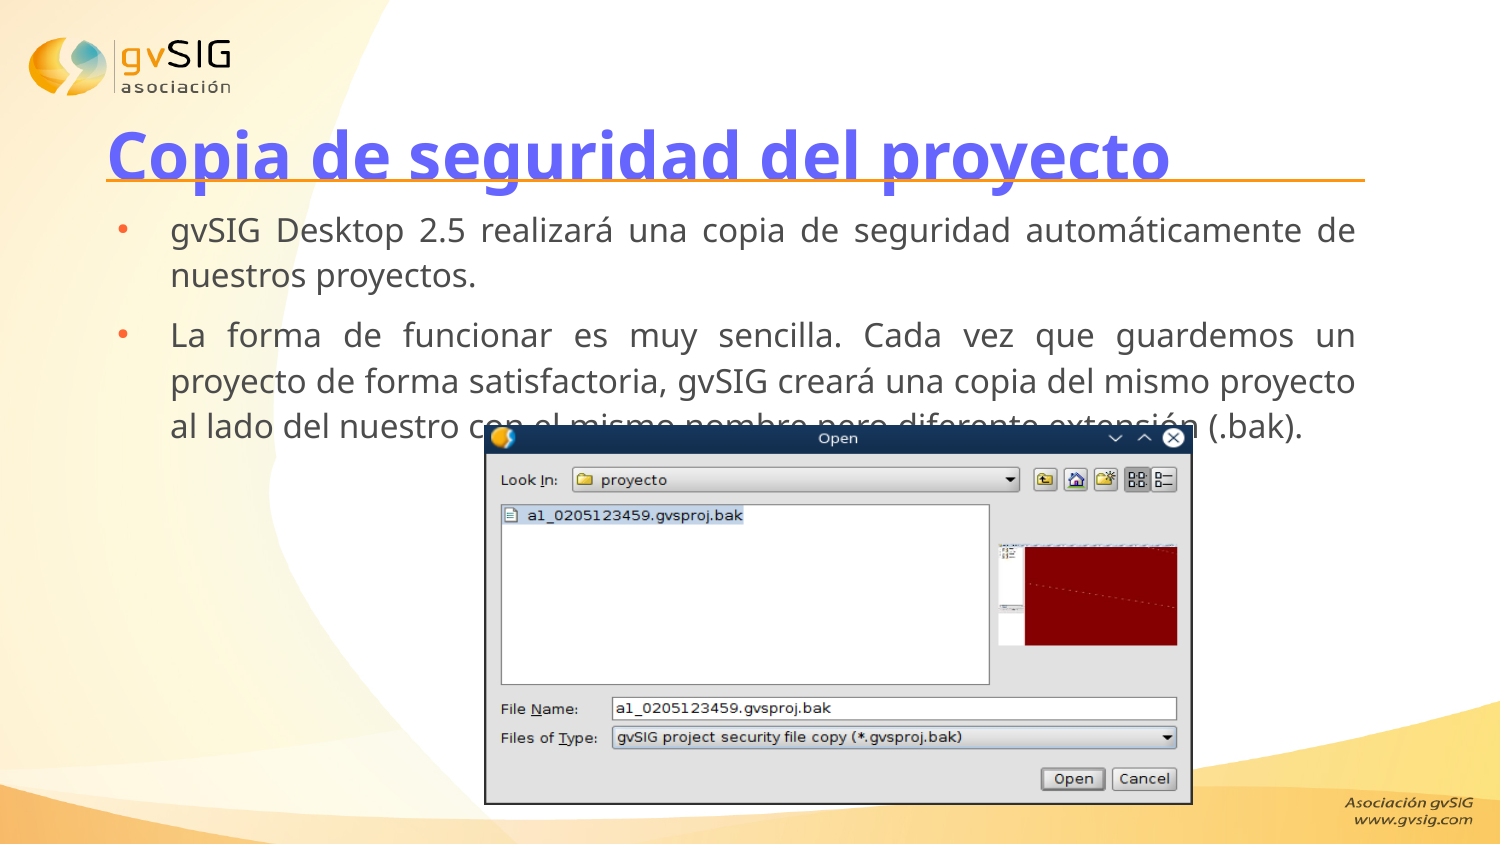

# Copia de seguridad del proyecto
gvSIG Desktop 2.5 realizará una copia de seguridad automáticamente de nuestros proyectos.
La forma de funcionar es muy sencilla. Cada vez que guardemos un proyecto de forma satisfactoria, gvSIG creará una copia del mismo proyecto al lado del nuestro con el mismo nombre pero diferente extensión (.bak).